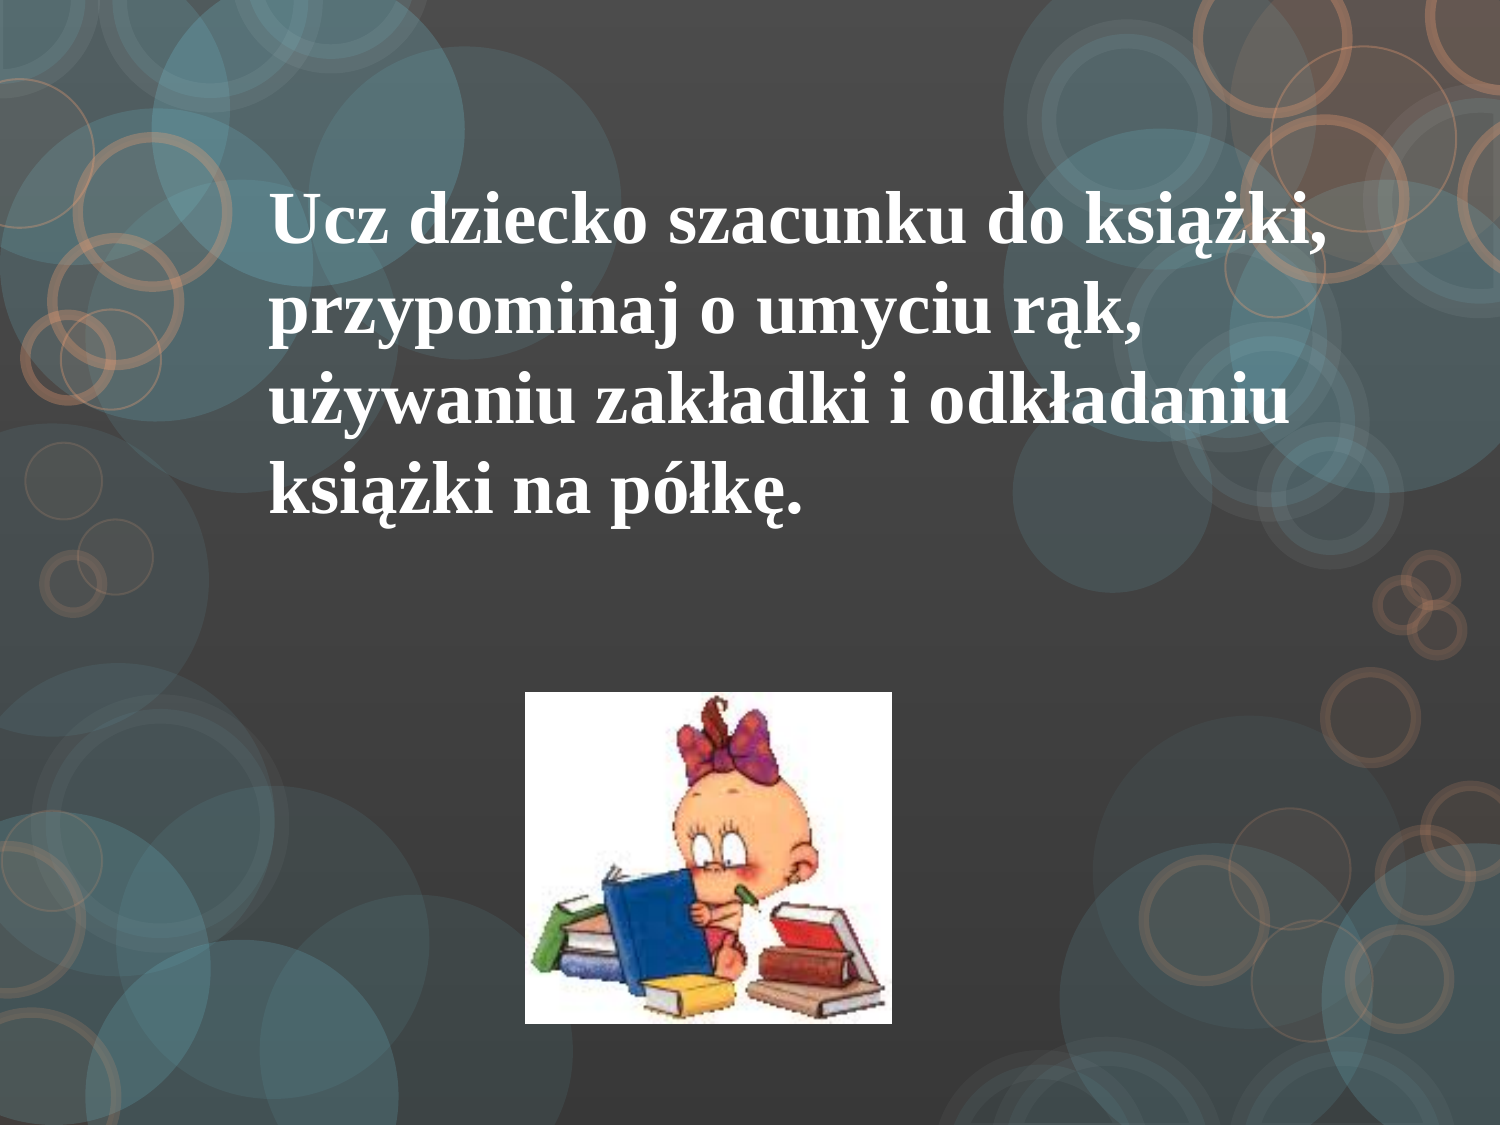

Ucz dziecko szacunku do książki, przypominaj o umyciu rąk, używaniu zakładki i odkładaniu książki na półkę.